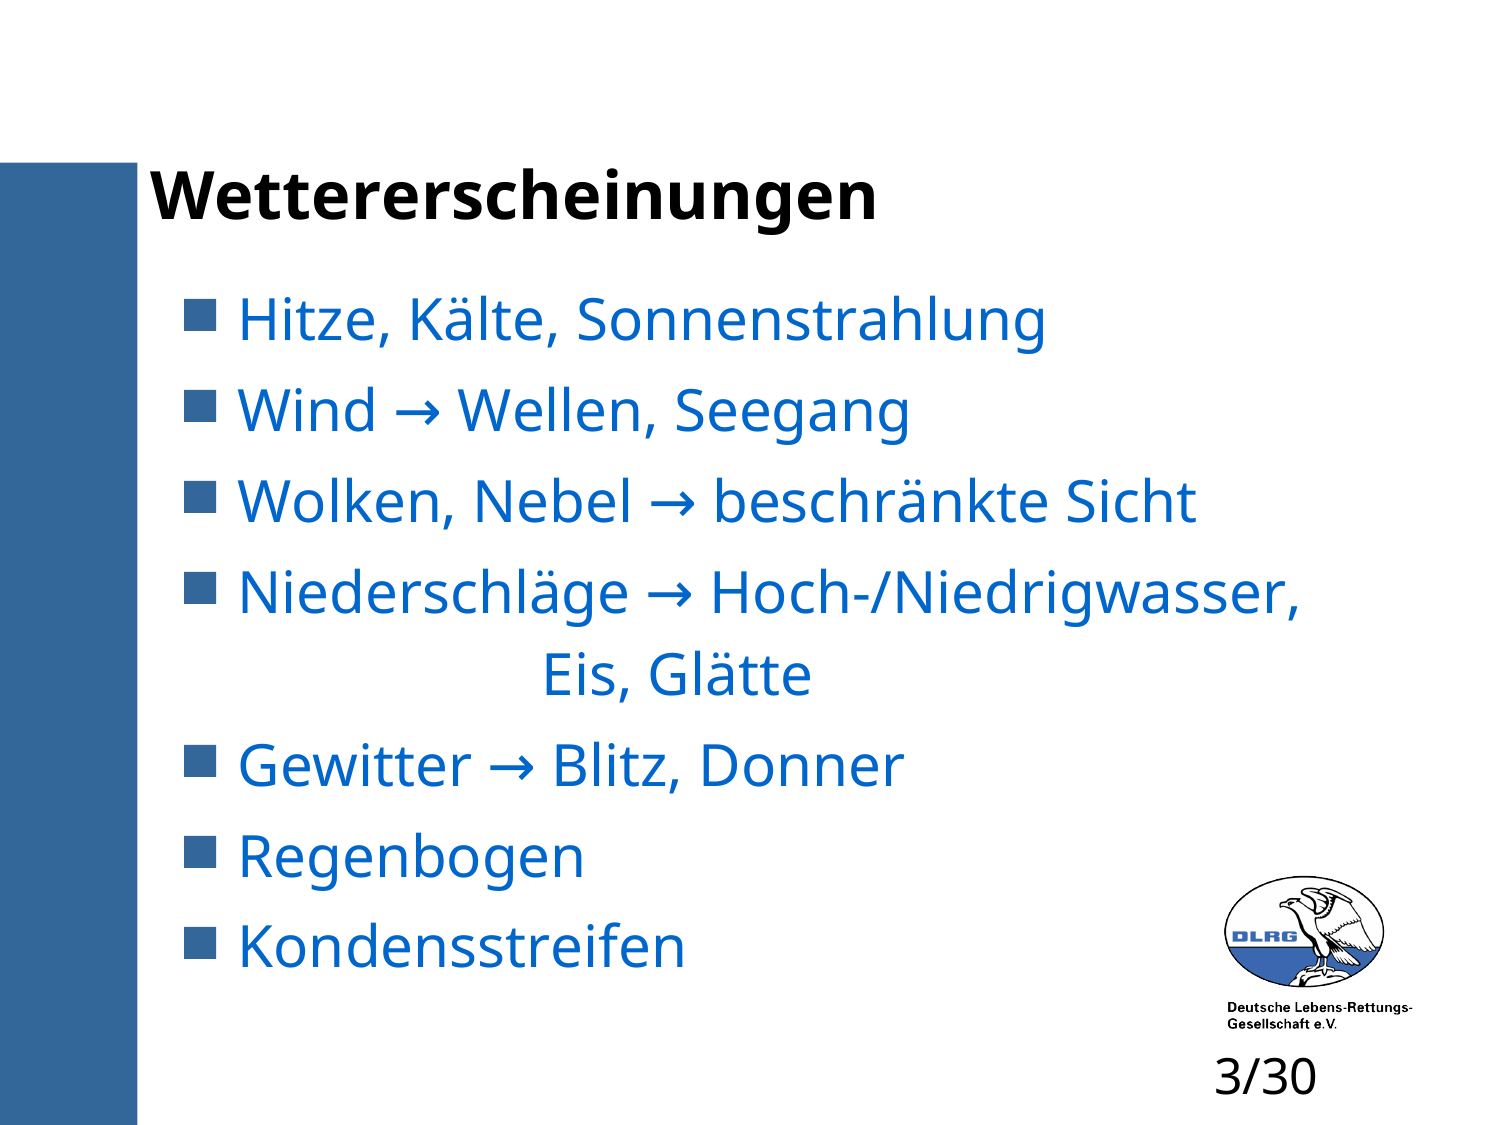

# Wettererscheinungen
Hitze, Kälte, Sonnenstrahlung
Wind → Wellen, Seegang
Wolken, Nebel → beschränkte Sicht
Niederschläge → Hoch-/Niedrigwasser, Eis, Glätte
Gewitter → Blitz, Donner
Regenbogen
Kondensstreifen